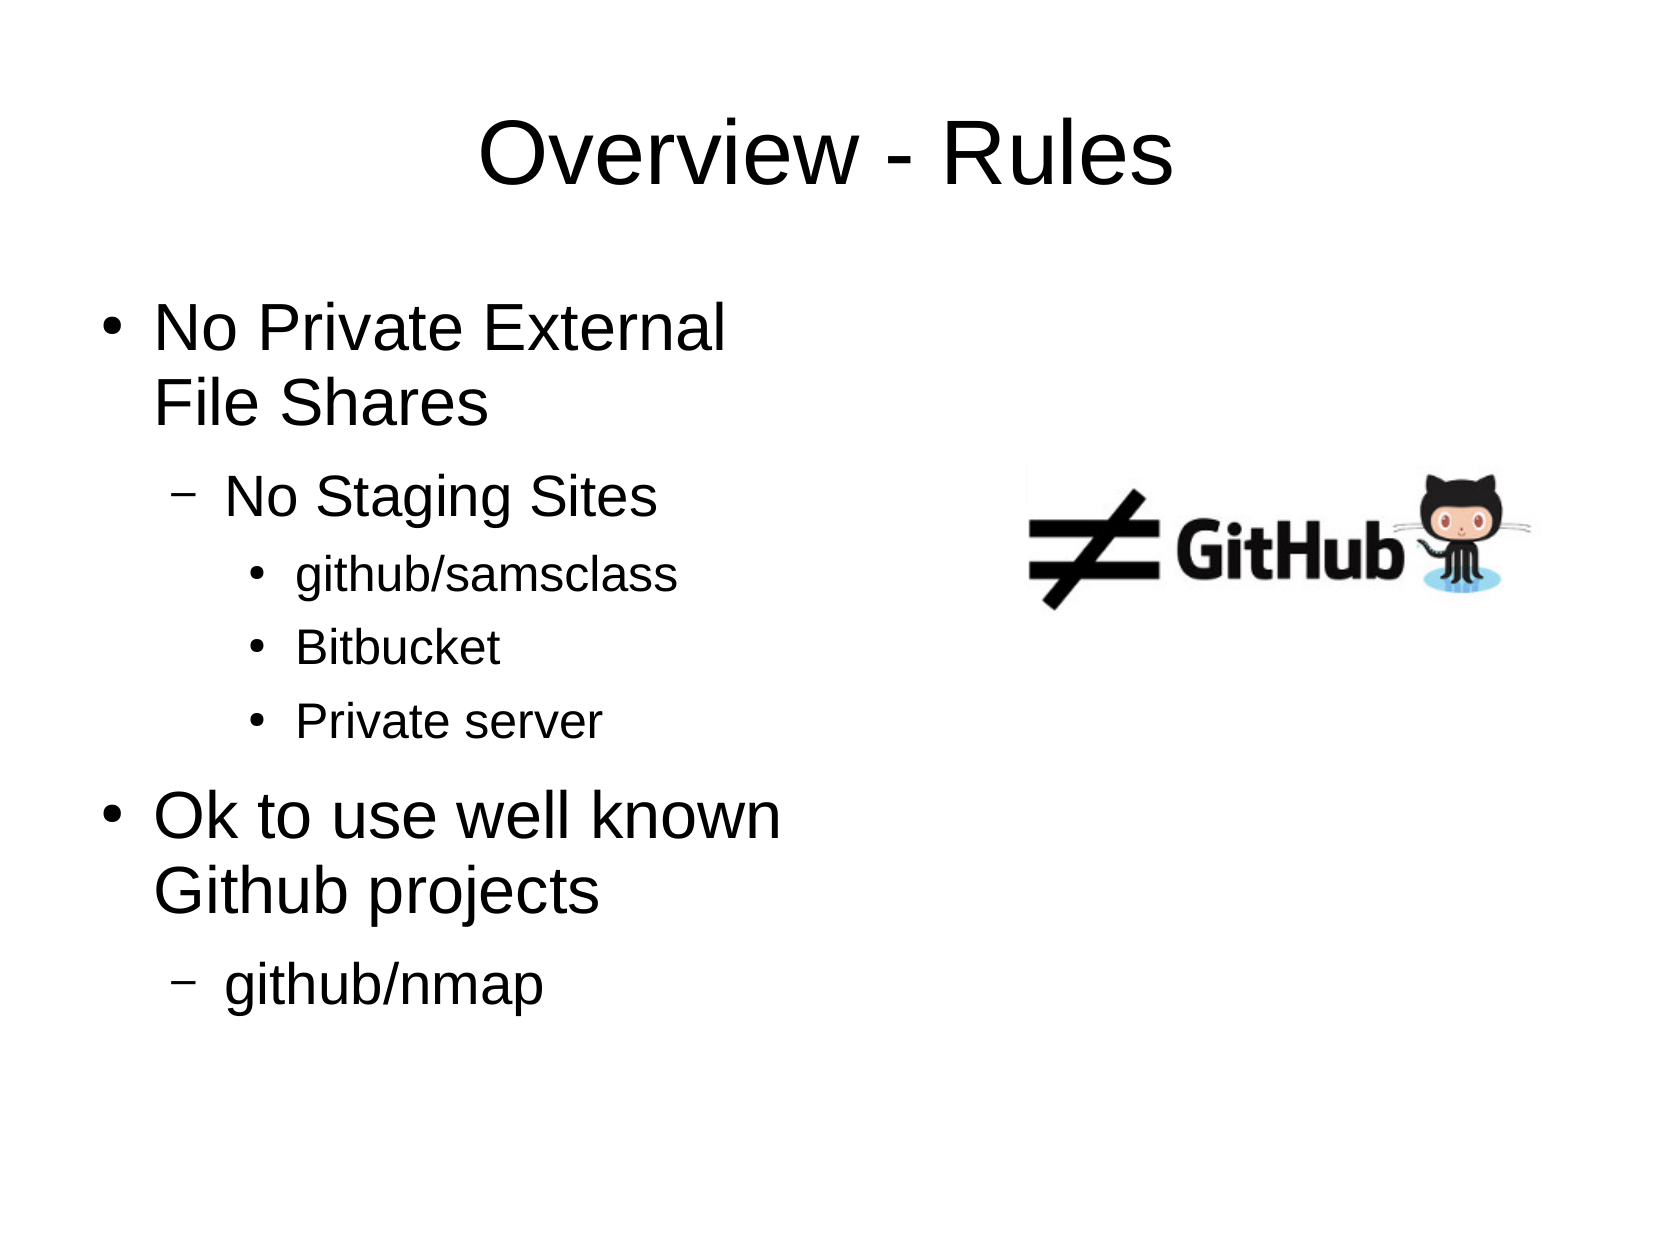

# Overview - Rules
No Private External
File Shares
No Staging Sites
github/samsclass
Bitbucket
Private server
Ok to use well known
Github projects
github/nmap